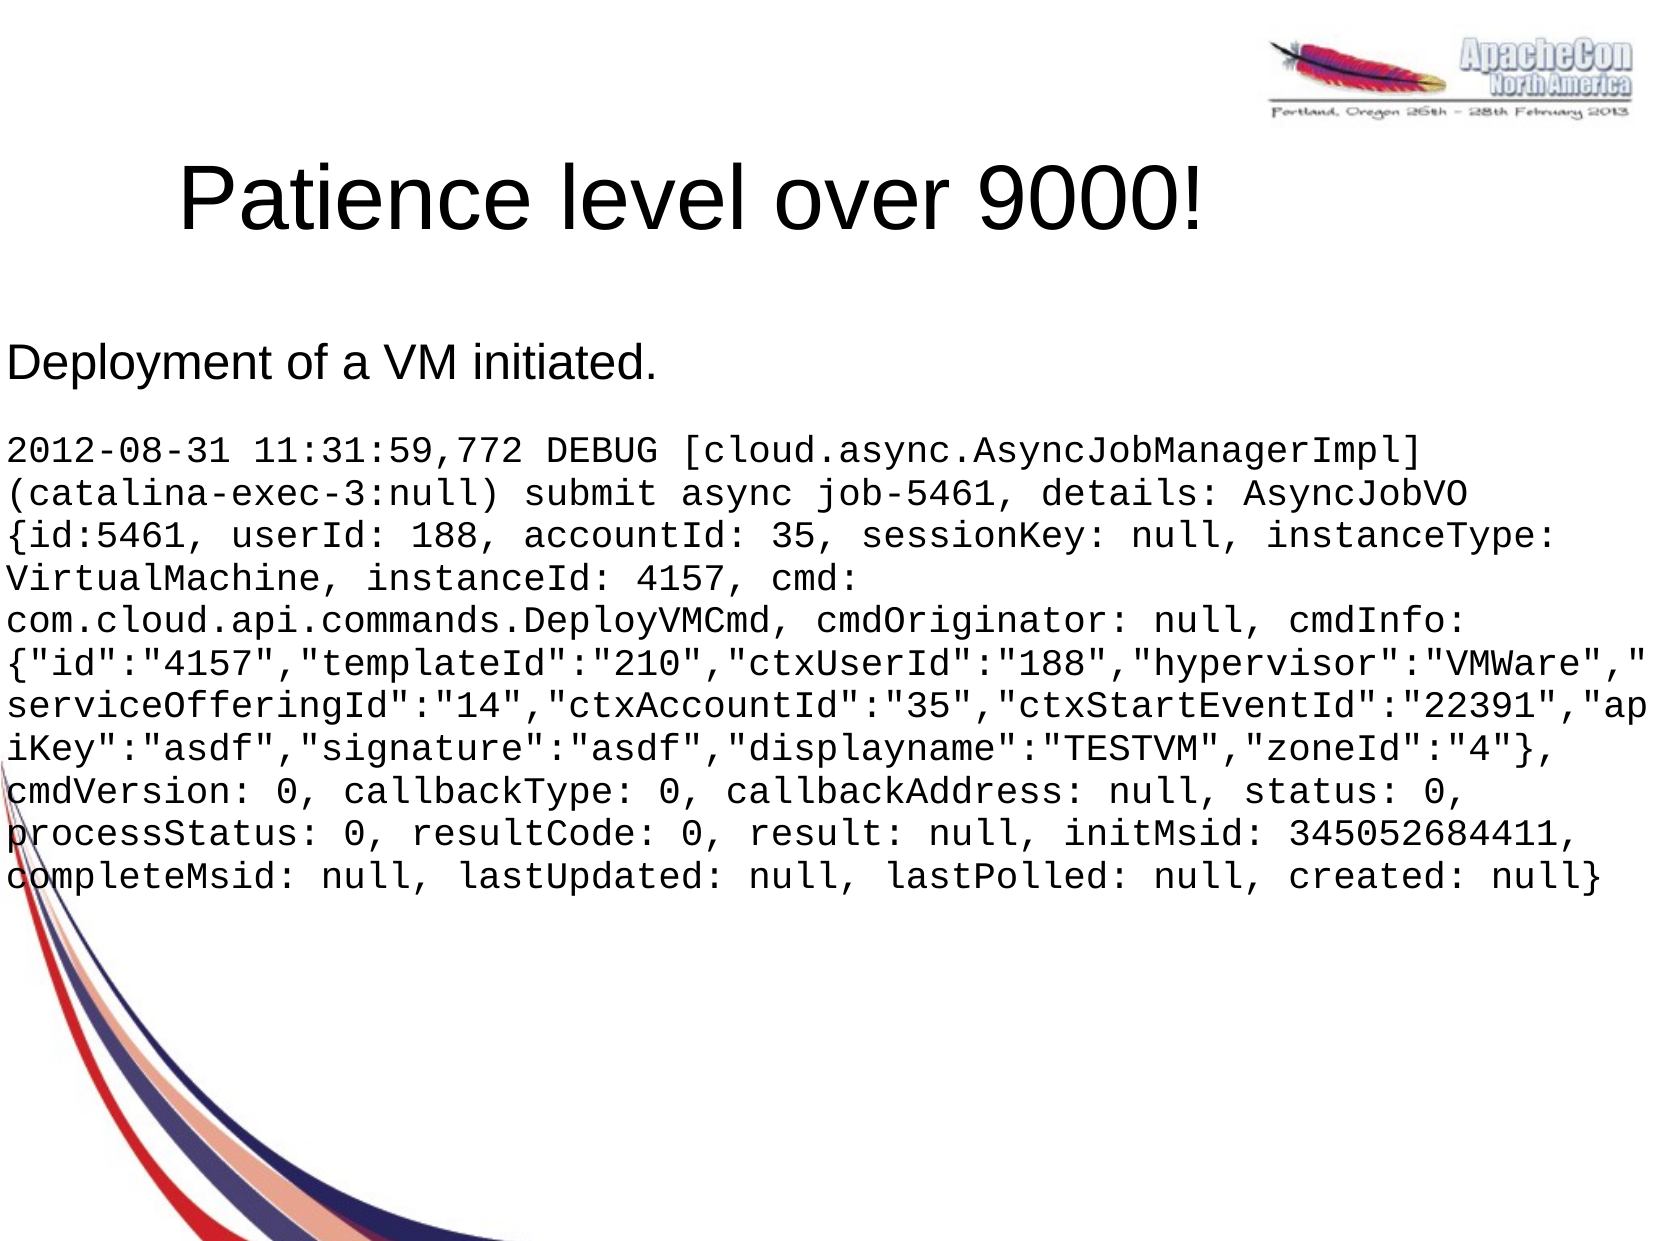

# Patience level over 9000!
Deployment of a VM initiated.
2012-08-31 11:31:59,772 DEBUG [cloud.async.AsyncJobManagerImpl] (catalina-exec-3:null) submit async job-5461, details: AsyncJobVO {id:5461, userId: 188, accountId: 35, sessionKey: null, instanceType: VirtualMachine, instanceId: 4157, cmd: com.cloud.api.commands.DeployVMCmd, cmdOriginator: null, cmdInfo: {"id":"4157","templateId":"210","ctxUserId":"188","hypervisor":"VMWare","serviceOfferingId":"14","ctxAccountId":"35","ctxStartEventId":"22391","apiKey":"asdf","signature":"asdf","displayname":"TESTVM","zoneId":"4"}, cmdVersion: 0, callbackType: 0, callbackAddress: null, status: 0, processStatus: 0, resultCode: 0, result: null, initMsid: 345052684411, completeMsid: null, lastUpdated: null, lastPolled: null, created: null}